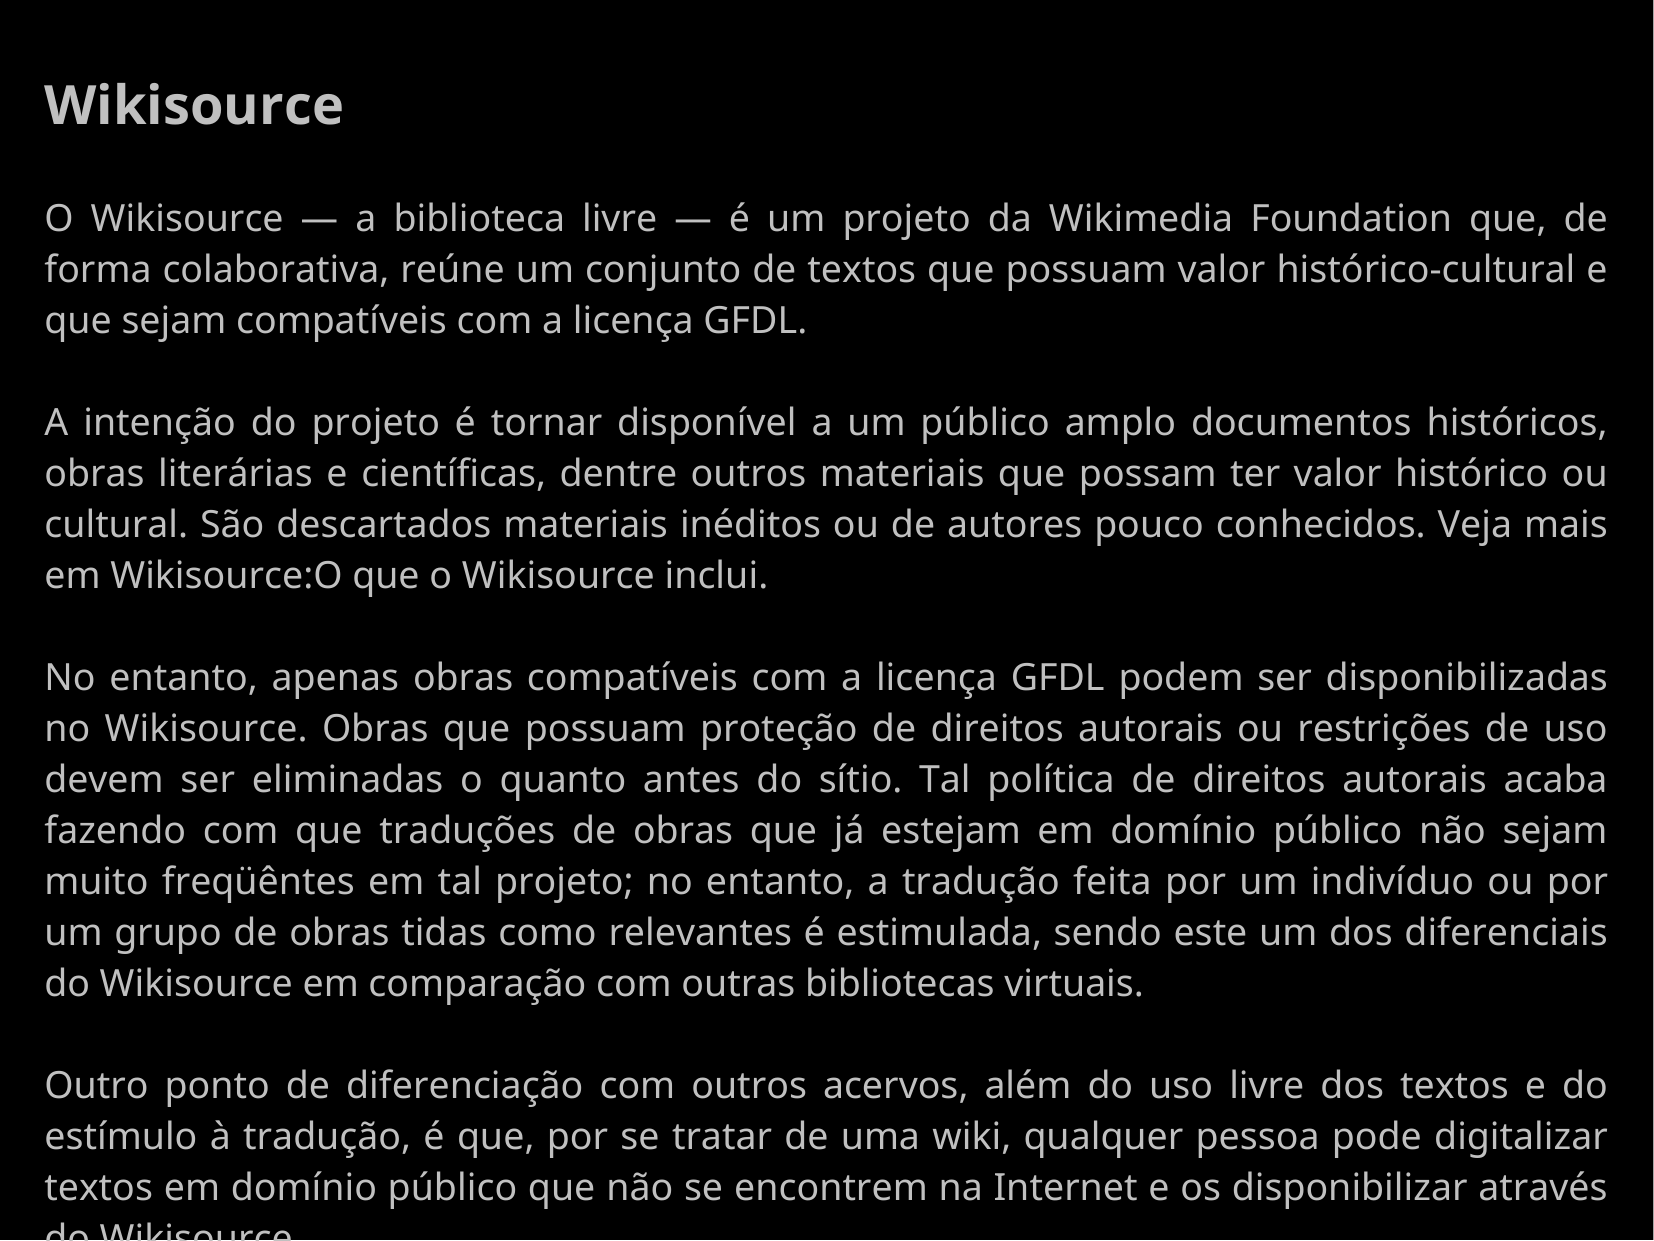

Wikisource
O Wikisource — a biblioteca livre — é um projeto da Wikimedia Foundation que, de forma colaborativa, reúne um conjunto de textos que possuam valor histórico-cultural e que sejam compatíveis com a licença GFDL.
A intenção do projeto é tornar disponível a um público amplo documentos históricos, obras literárias e científicas, dentre outros materiais que possam ter valor histórico ou cultural. São descartados materiais inéditos ou de autores pouco conhecidos. Veja mais em Wikisource:O que o Wikisource inclui.
No entanto, apenas obras compatíveis com a licença GFDL podem ser disponibilizadas no Wikisource. Obras que possuam proteção de direitos autorais ou restrições de uso devem ser eliminadas o quanto antes do sítio. Tal política de direitos autorais acaba fazendo com que traduções de obras que já estejam em domínio público não sejam muito freqüêntes em tal projeto; no entanto, a tradução feita por um indivíduo ou por um grupo de obras tidas como relevantes é estimulada, sendo este um dos diferenciais do Wikisource em comparação com outras bibliotecas virtuais.
Outro ponto de diferenciação com outros acervos, além do uso livre dos textos e do estímulo à tradução, é que, por se tratar de uma wiki, qualquer pessoa pode digitalizar textos em domínio público que não se encontrem na Internet e os disponibilizar através do Wikisource.
As obras digitalizadas podem, ainda, receber notas de rodapé com esclarecimentos sobre determinados trechos das mesmas, ou links em determinadas palavras que remetam o leitor a outro projeto da Wikimedia, como, por exemplo, verbetes da Wikipédia ou do Wikcionário.